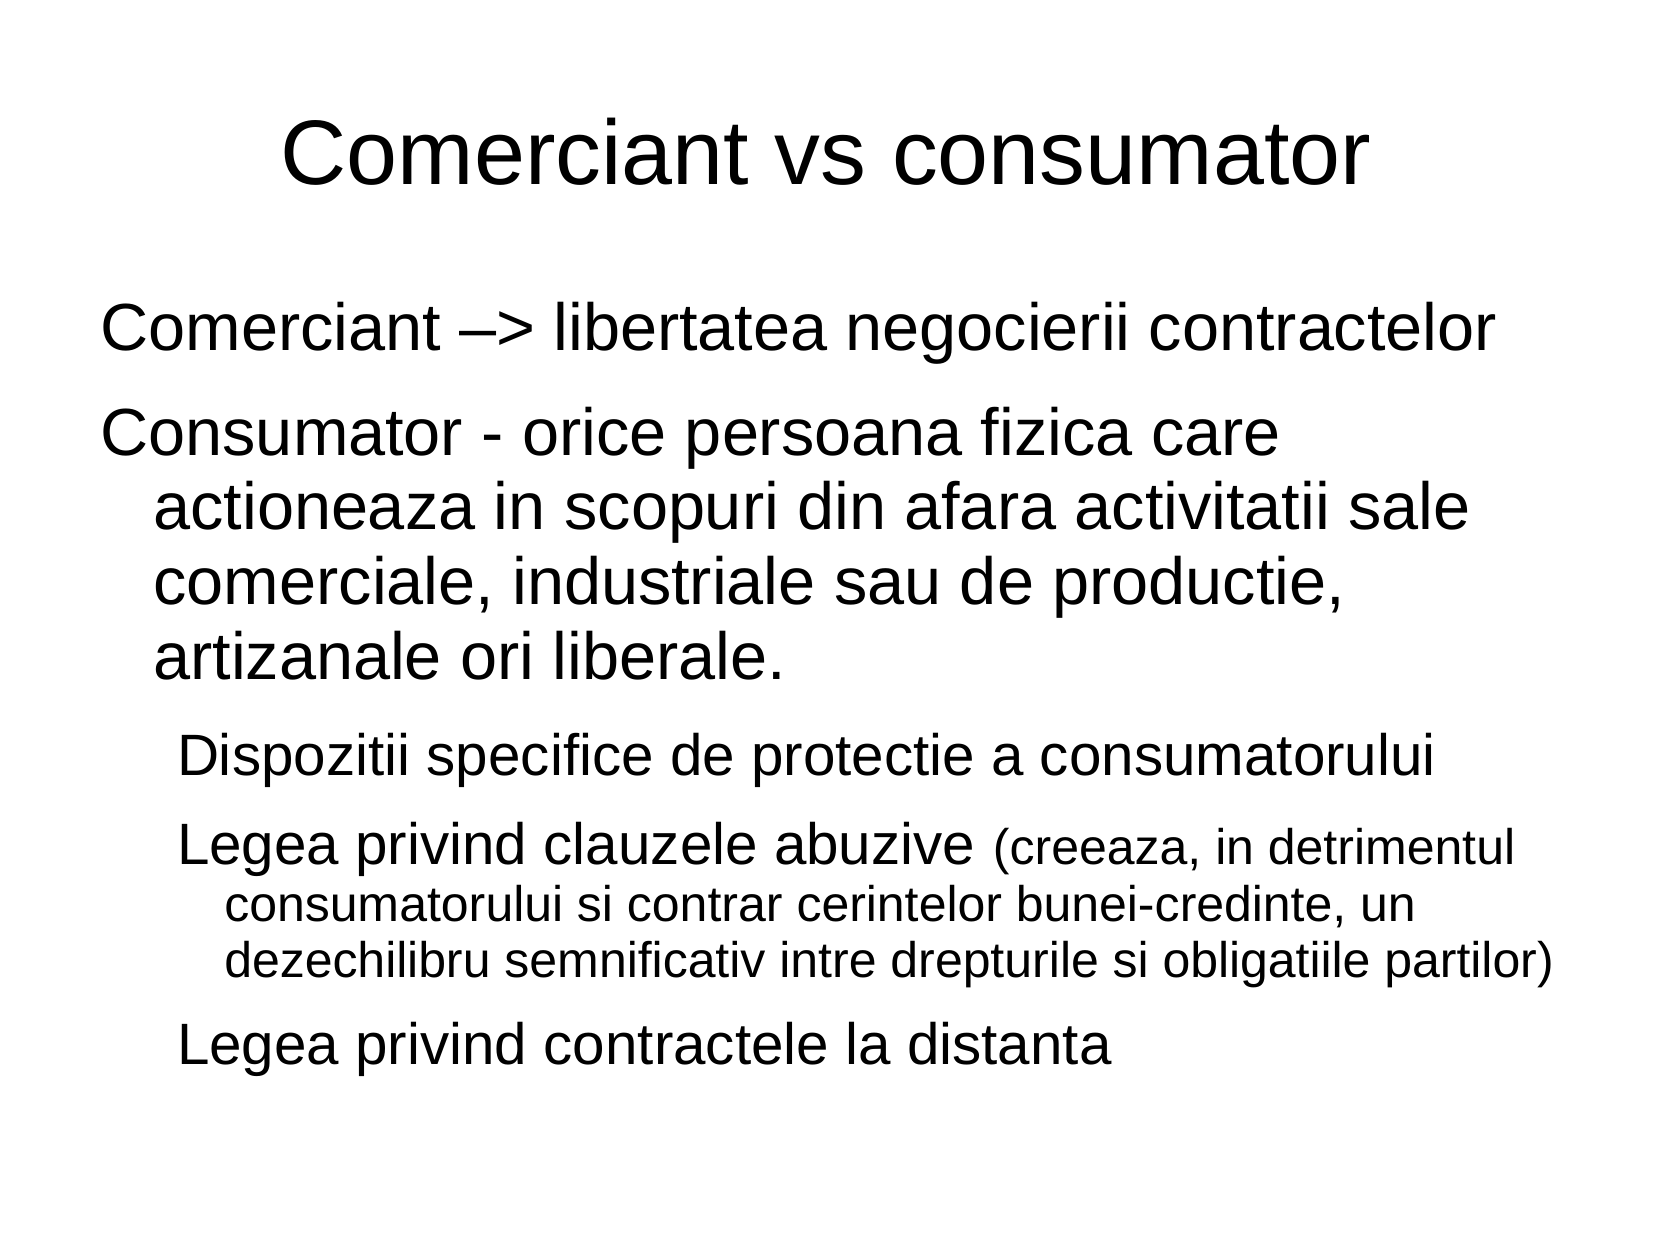

# Comerciant vs consumator
Comerciant –> libertatea negocierii contractelor
Consumator - orice persoana fizica care actioneaza in scopuri din afara activitatii sale comerciale, industriale sau de productie, artizanale ori liberale.
Dispozitii specifice de protectie a consumatorului
Legea privind clauzele abuzive (creeaza, in detrimentul consumatorului si contrar cerintelor bunei-credinte, un dezechilibru semnificativ intre drepturile si obligatiile partilor)
Legea privind contractele la distanta